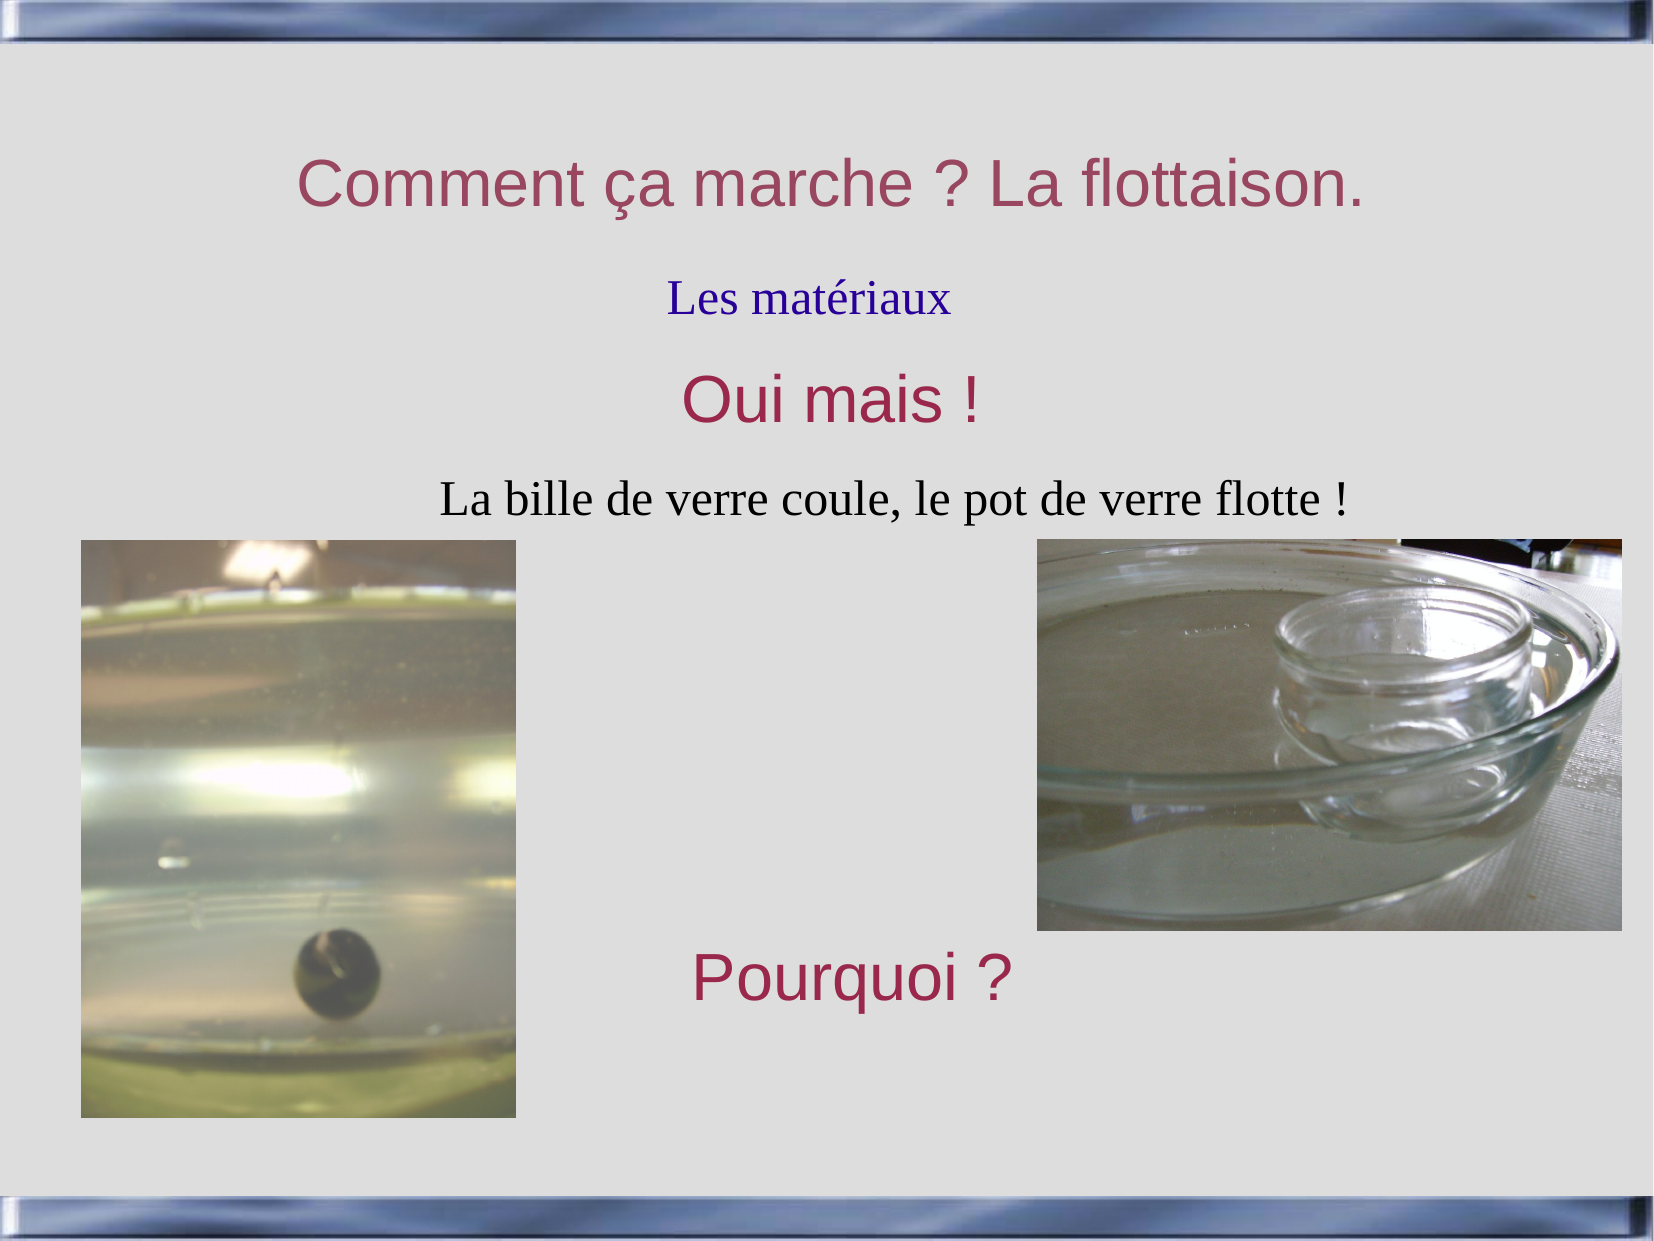

# Comment ça marche ? La flottaison.
Les matériaux
Oui mais !
La bille de verre coule, le pot de verre flotte !
Pourquoi ?